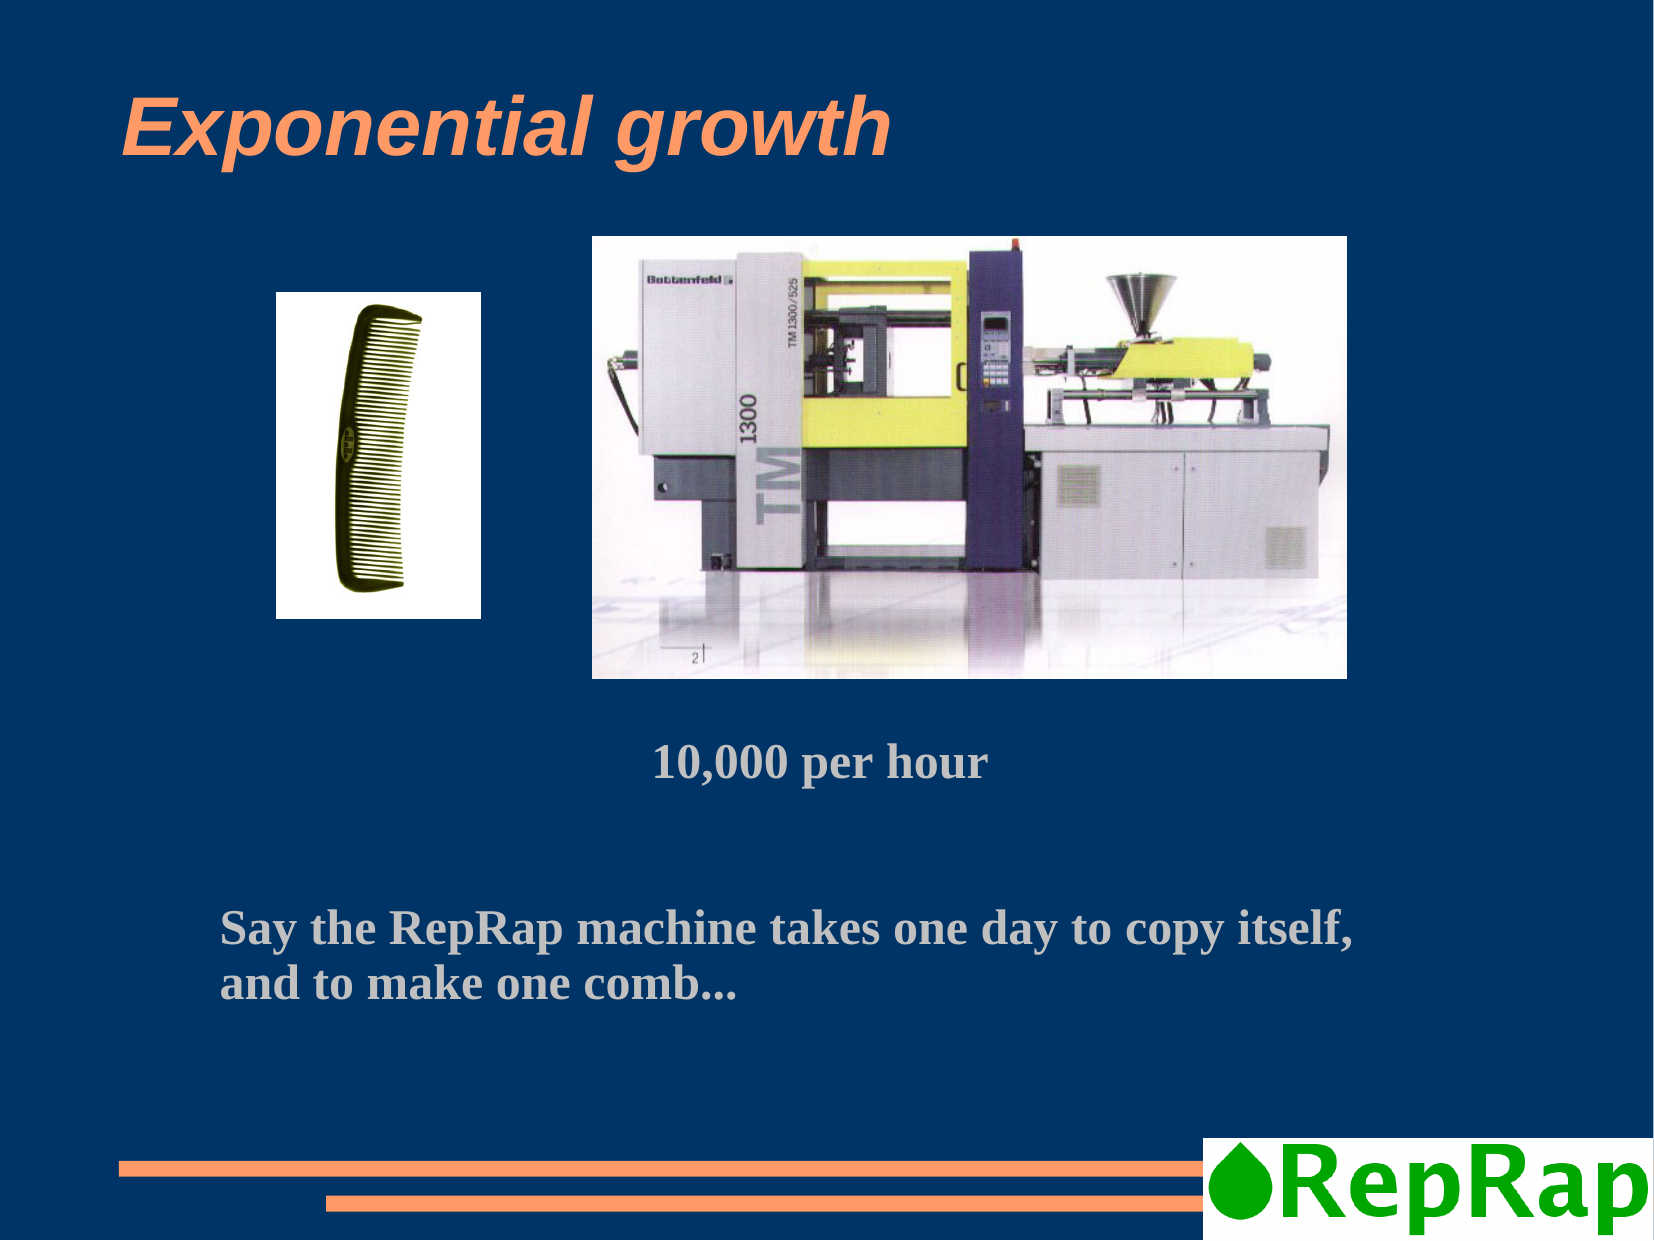

# Exponential growth
10,000 per hour
Say the RepRap machine takes one day to copy itself, and to make one comb...